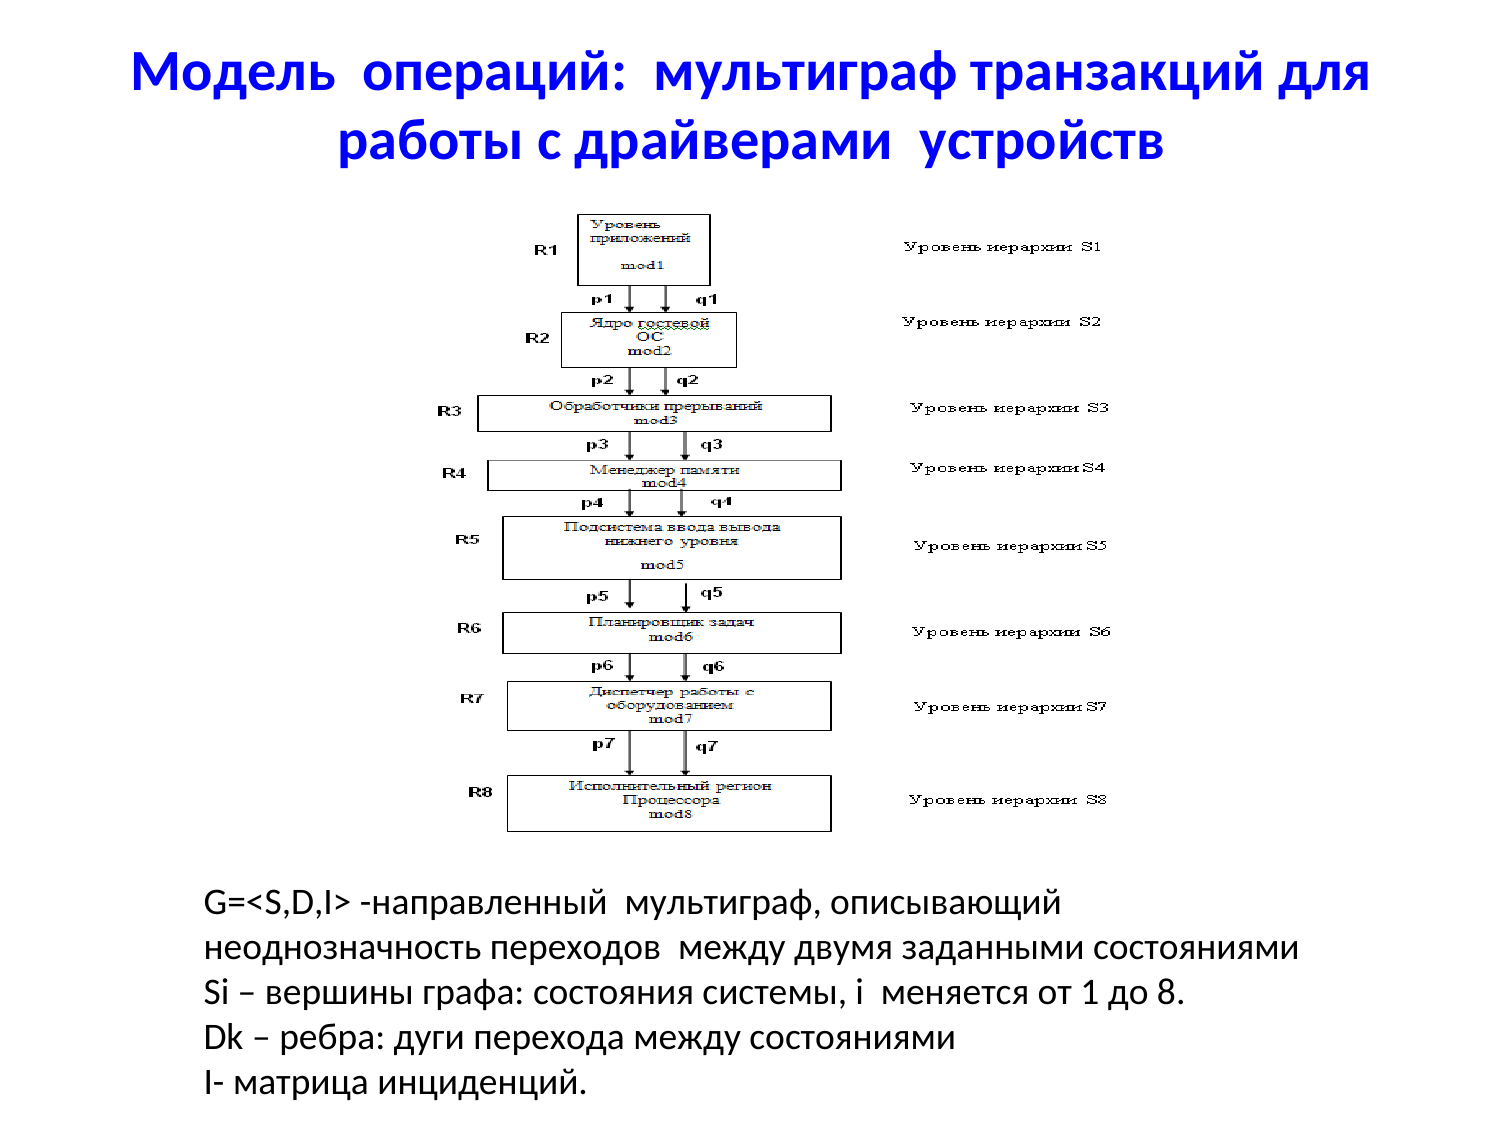

Модель операций: мультиграф транзакций для работы с драйверами устройств
G=<S,D,I> -направленный мультиграф, описывающий неоднозначность переходов между двумя заданными состояниями
Si – вершины графа: состояния системы, i меняется от 1 до 8.
Dk – ребра: дуги перехода между состояниями
I- матрица инциденций.